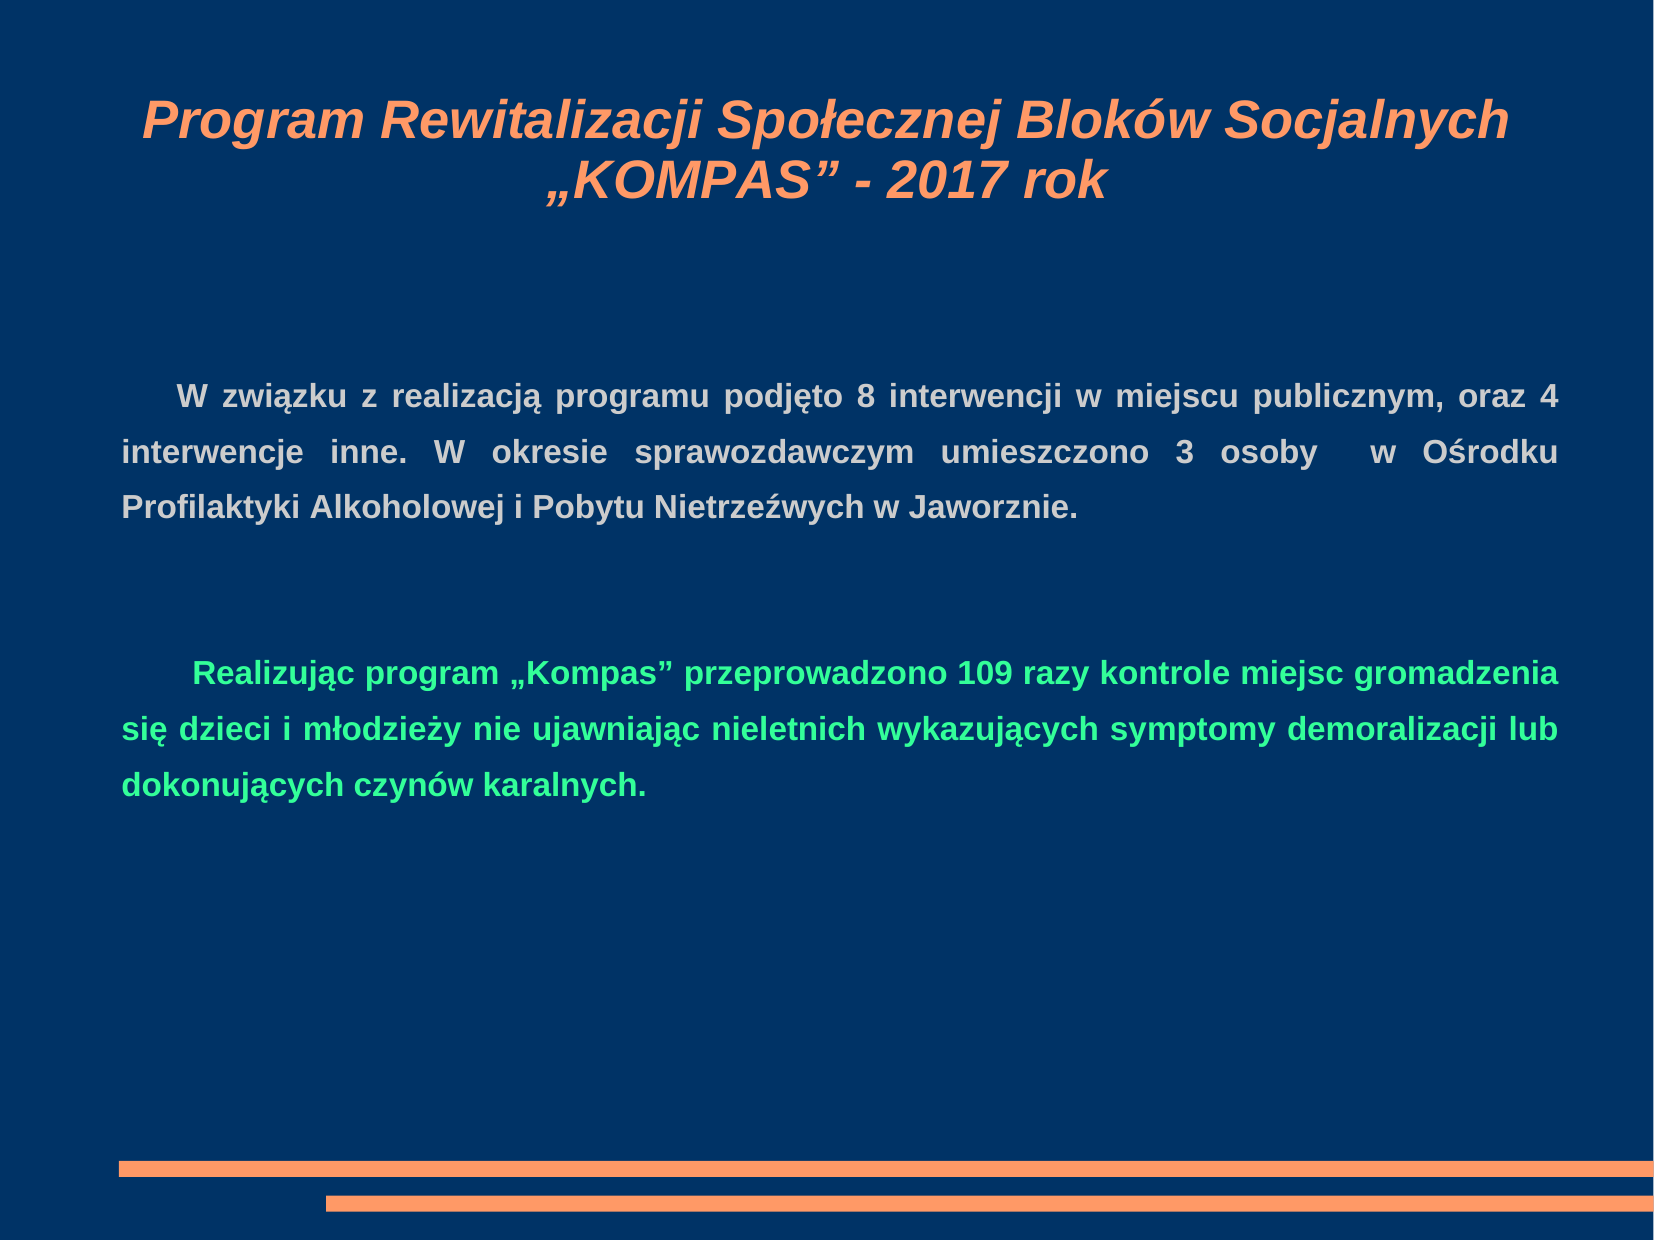

# Program Rewitalizacji Społecznej Bloków Socjalnych „KOMPAS” - 2017 rok
 W związku z realizacją programu podjęto 8 interwencji w miejscu publicznym, oraz 4 interwencje inne. W okresie sprawozdawczym umieszczono 3 osoby w Ośrodku Profilaktyki Alkoholowej i Pobytu Nietrzeźwych w Jaworznie.
 Realizując program „Kompas” przeprowadzono 109 razy kontrole miejsc gromadzenia się dzieci i młodzieży nie ujawniając nieletnich wykazujących symptomy demoralizacji lub dokonujących czynów karalnych.